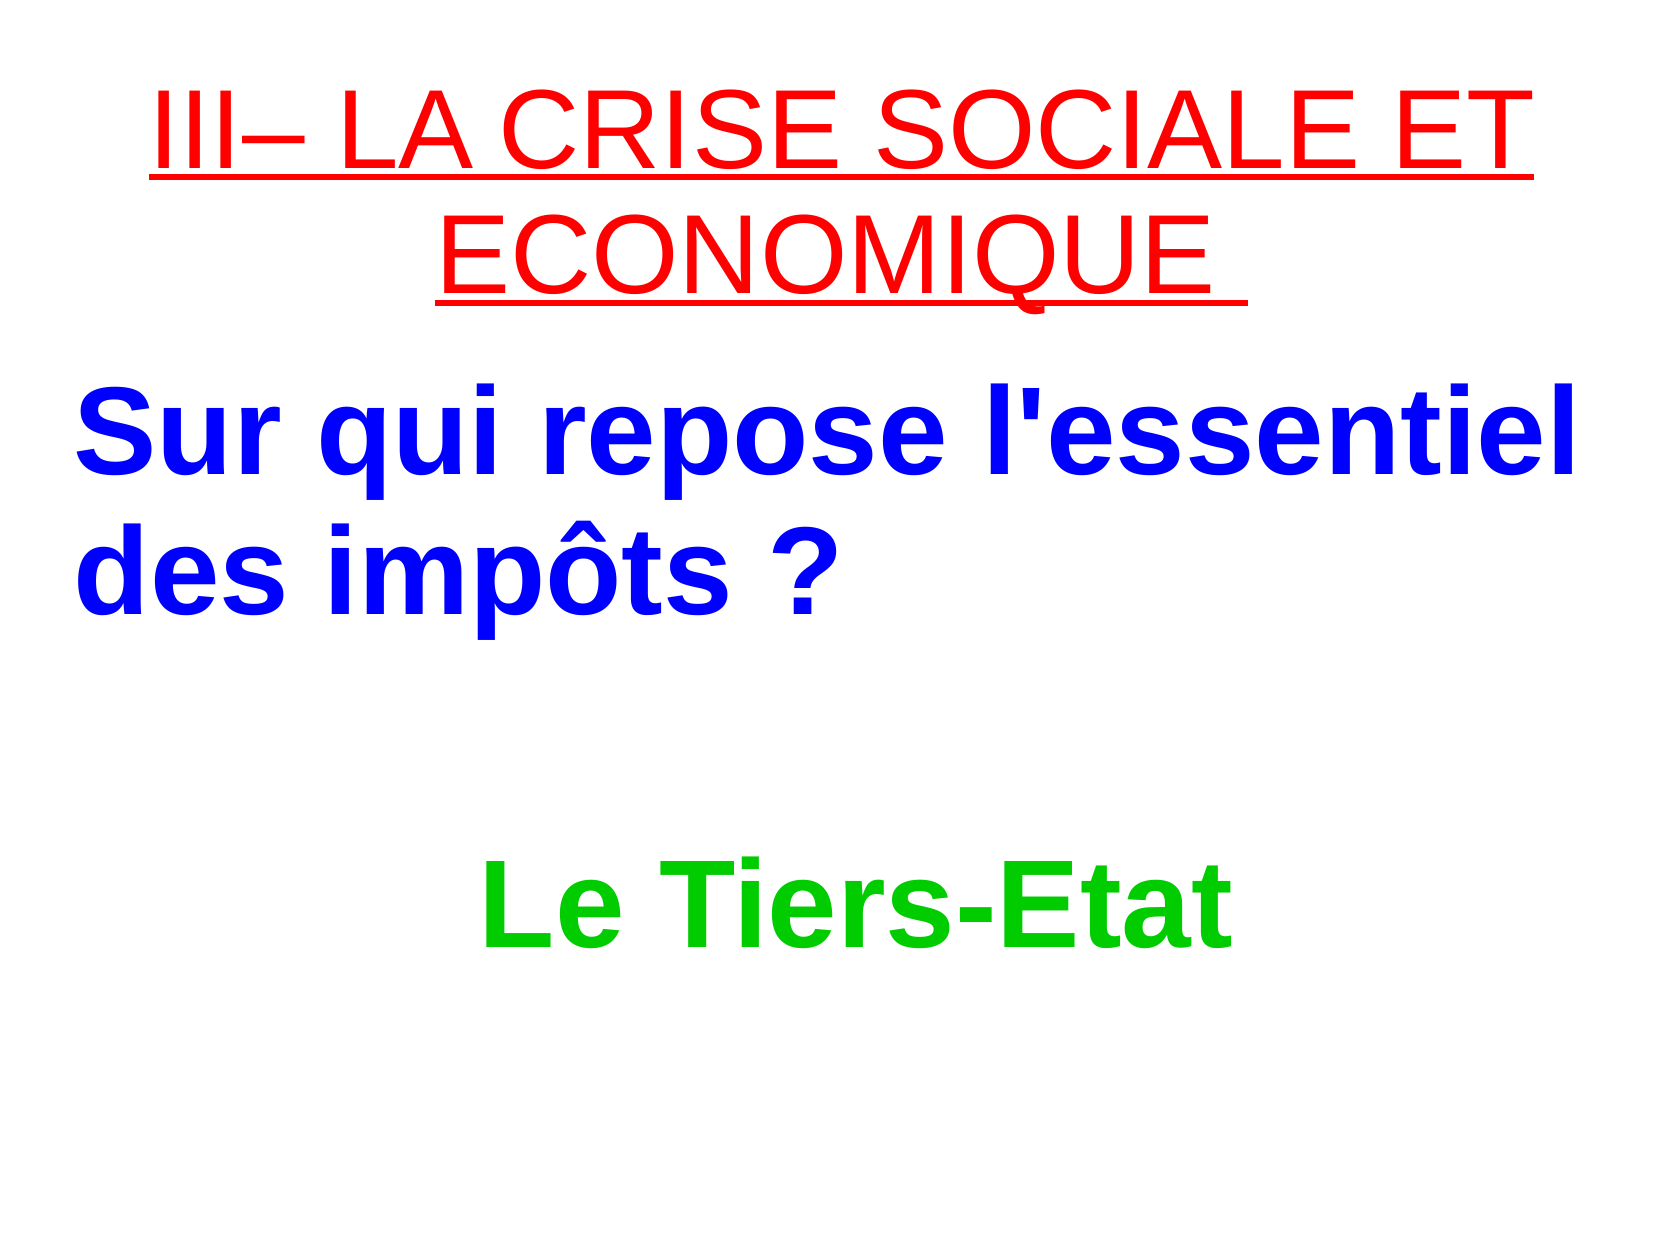

III– LA CRISE SOCIALE ET ECONOMIQUE
Sur qui repose l'essentiel des impôts ?
Le Tiers-Etat